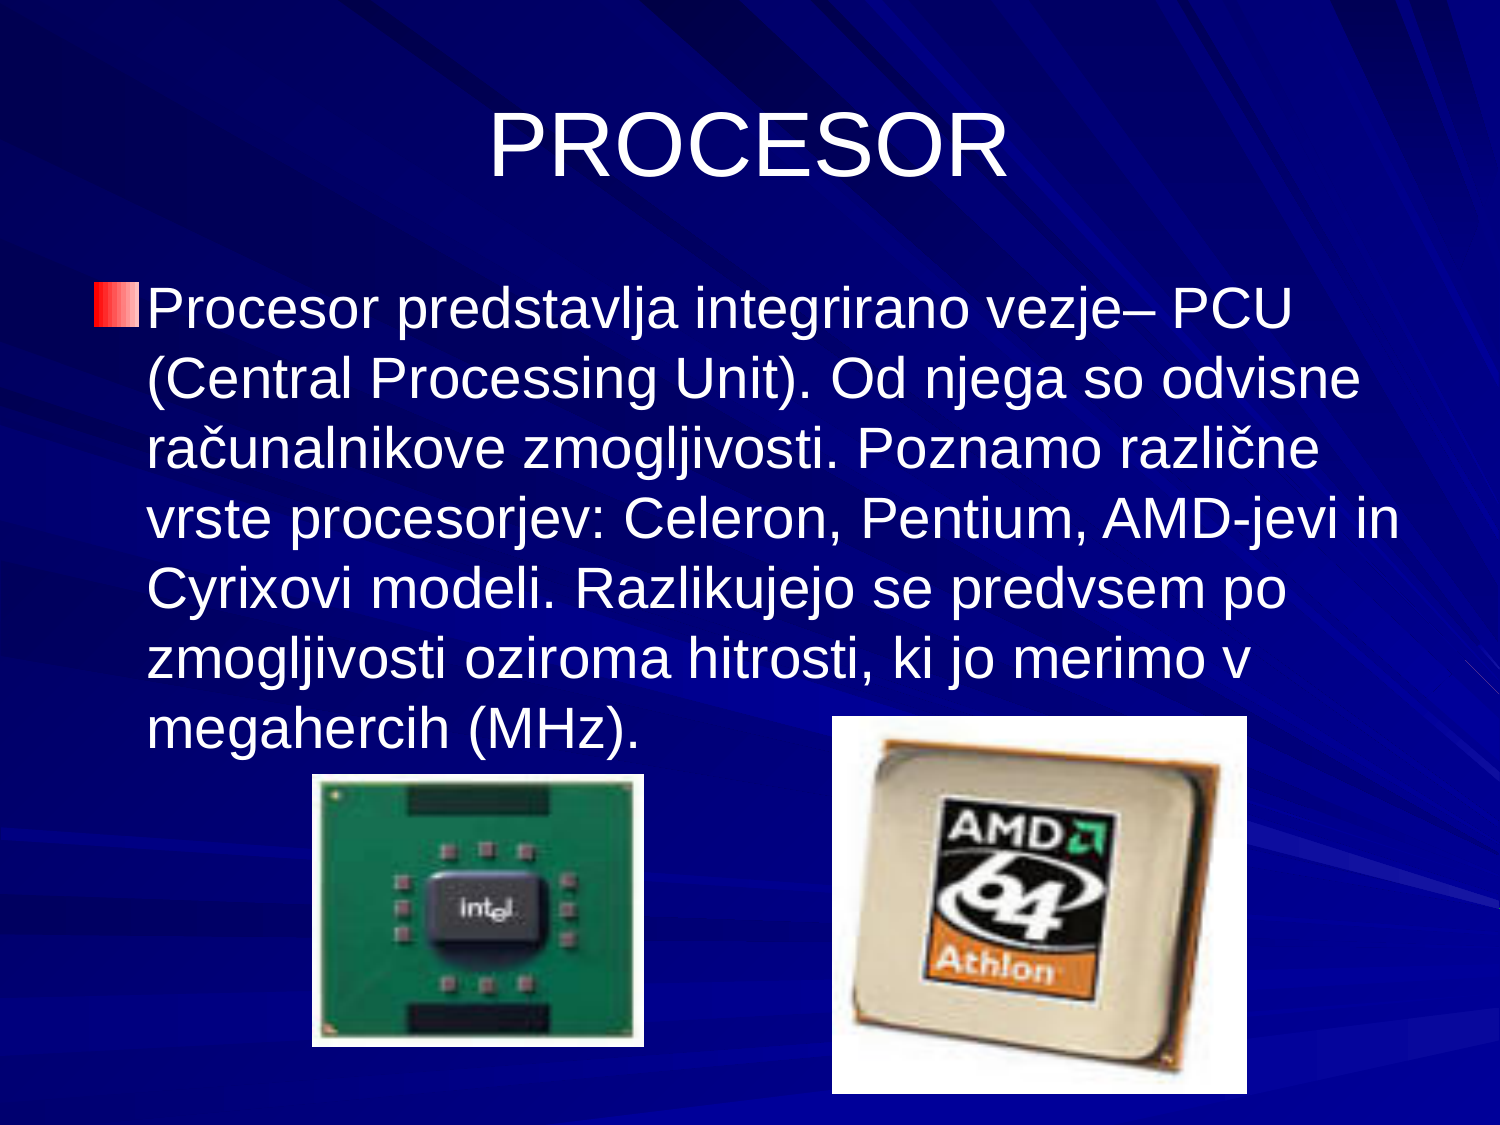

# PROCESOR
Procesor predstavlja integrirano vezje– PCU (Central Processing Unit). Od njega so odvisne računalnikove zmogljivosti. Poznamo različne vrste procesorjev: Celeron, Pentium, AMD-jevi in Cyrixovi modeli. Razlikujejo se predvsem po zmogljivosti oziroma hitrosti, ki jo merimo v megahercih (MHz).